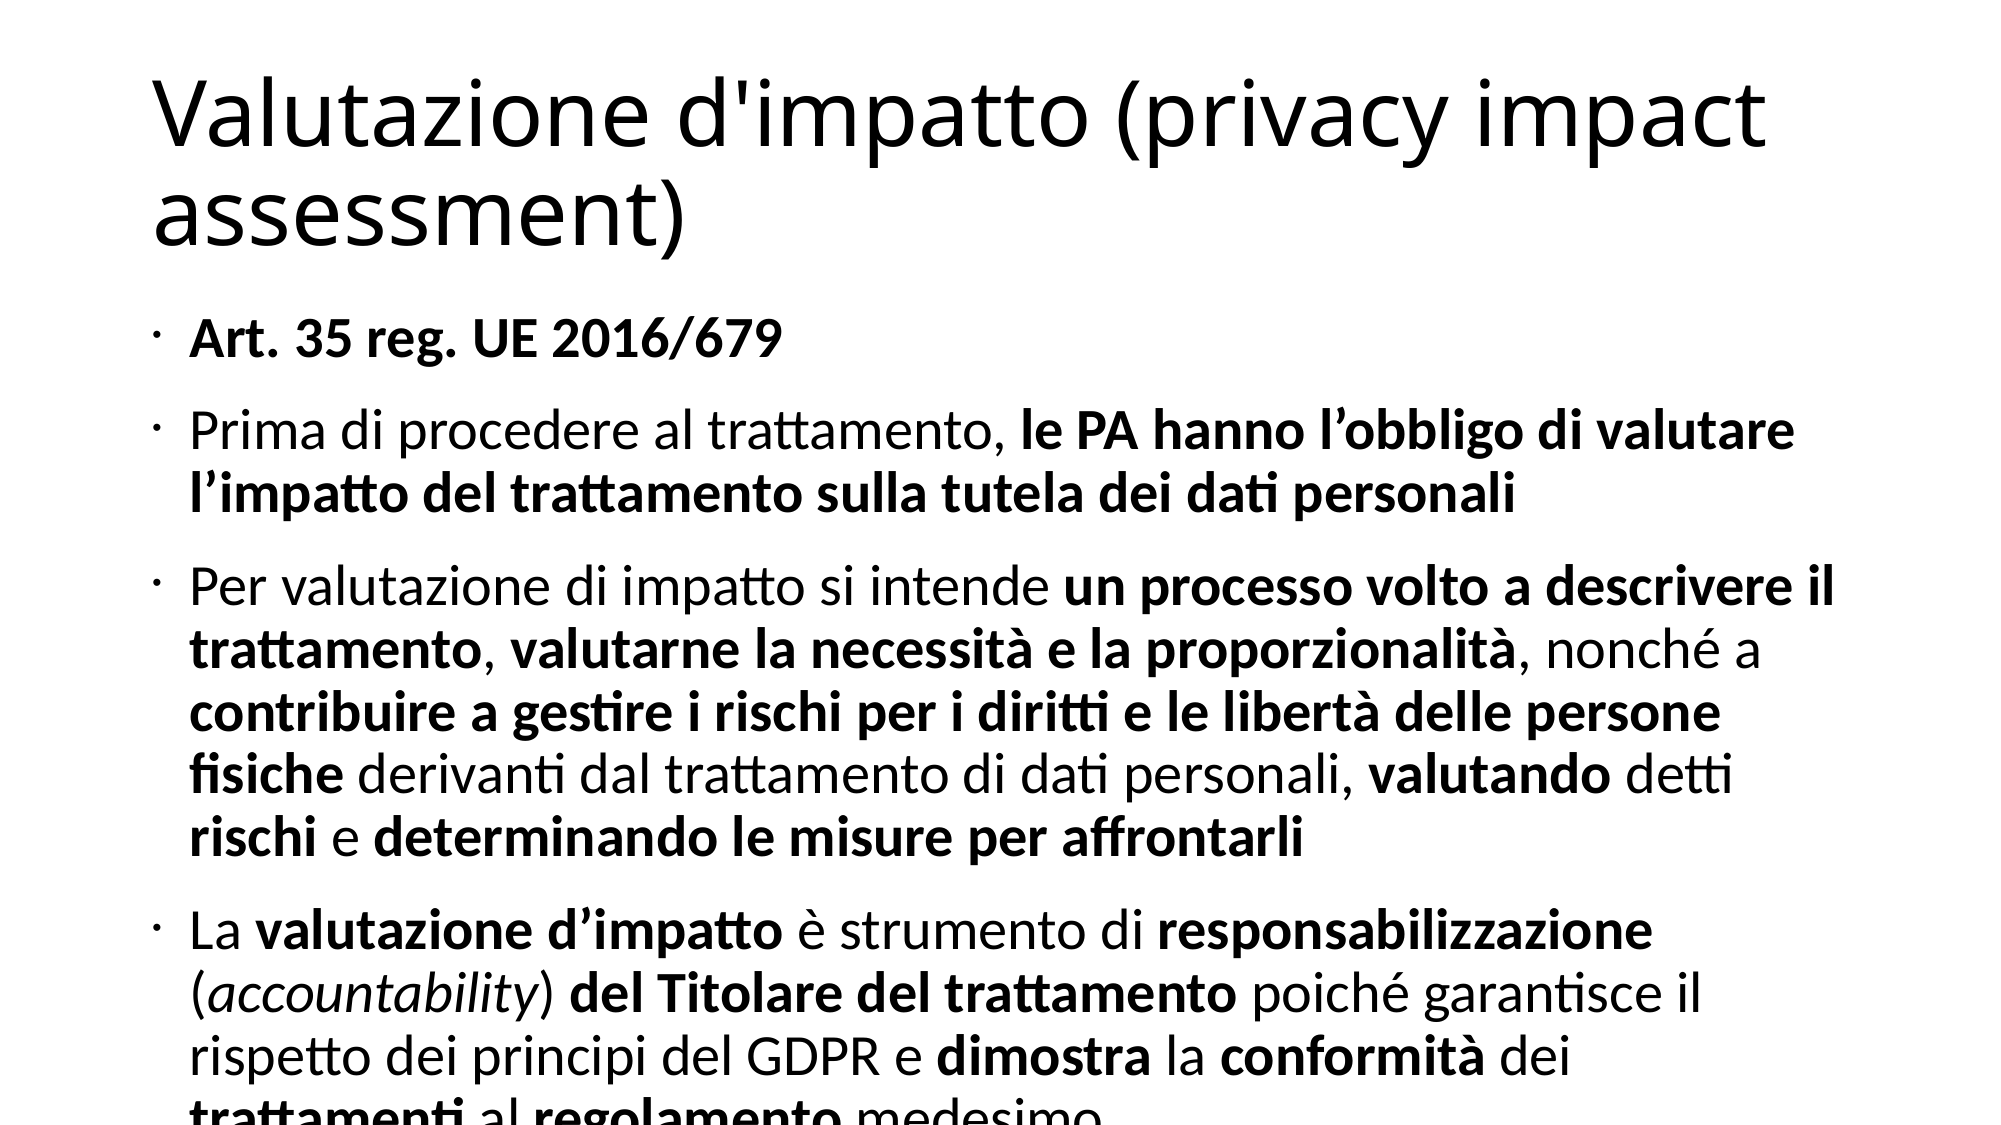

# Valutazione d'impatto (privacy impact assessment)
Art. 35 reg. UE 2016/679
Prima di procedere al trattamento, le PA hanno l’obbligo di valutare l’impatto del trattamento sulla tutela dei dati personali
Per valutazione di impatto si intende un processo volto a descrivere il trattamento, valutarne la necessità e la proporzionalità, nonché a contribuire a gestire i rischi per i diritti e le libertà delle persone fisiche derivanti dal trattamento di dati personali, valutando detti rischi e determinando le misure per affrontarli
La valutazione d’impatto è strumento di responsabilizzazione (accountability) del Titolare del trattamento poiché garantisce il rispetto dei principi del GDPR e dimostra la conformità dei trattamenti al regolamento medesimo.